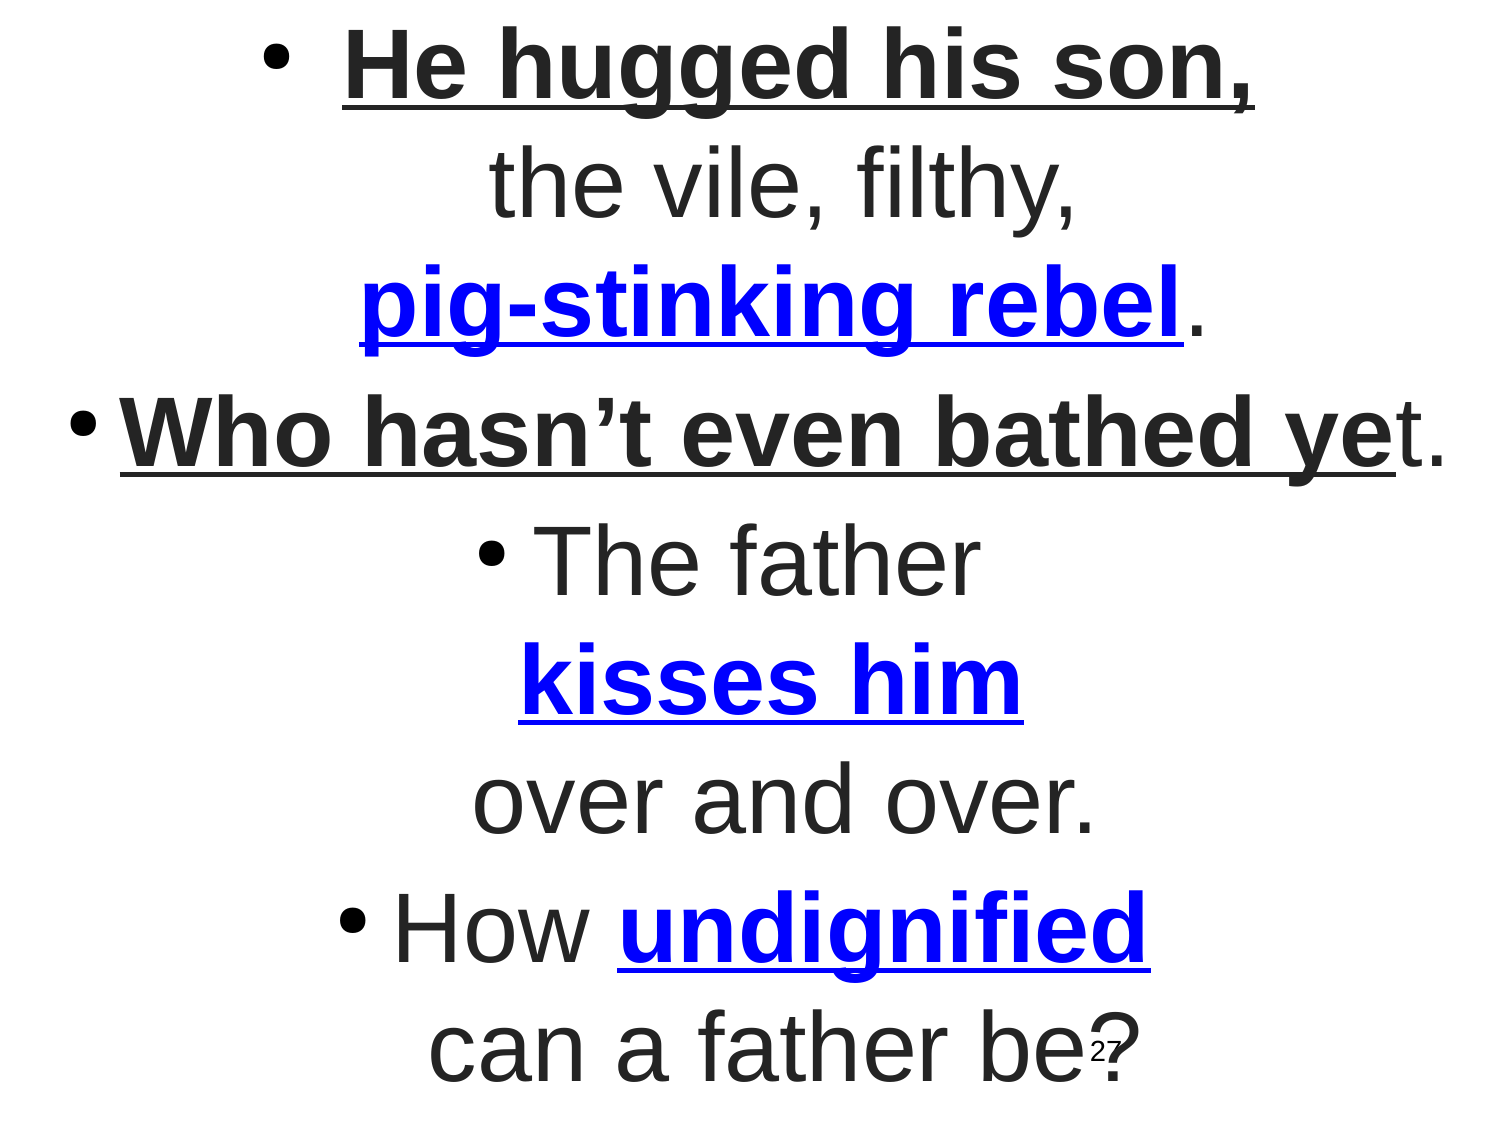

# He hugged his son, the vile, filthy, pig-stinking rebel.
Who hasn’t even bathed yet.
The father
kisses him
over and over.
How undignified
can a father be?
27